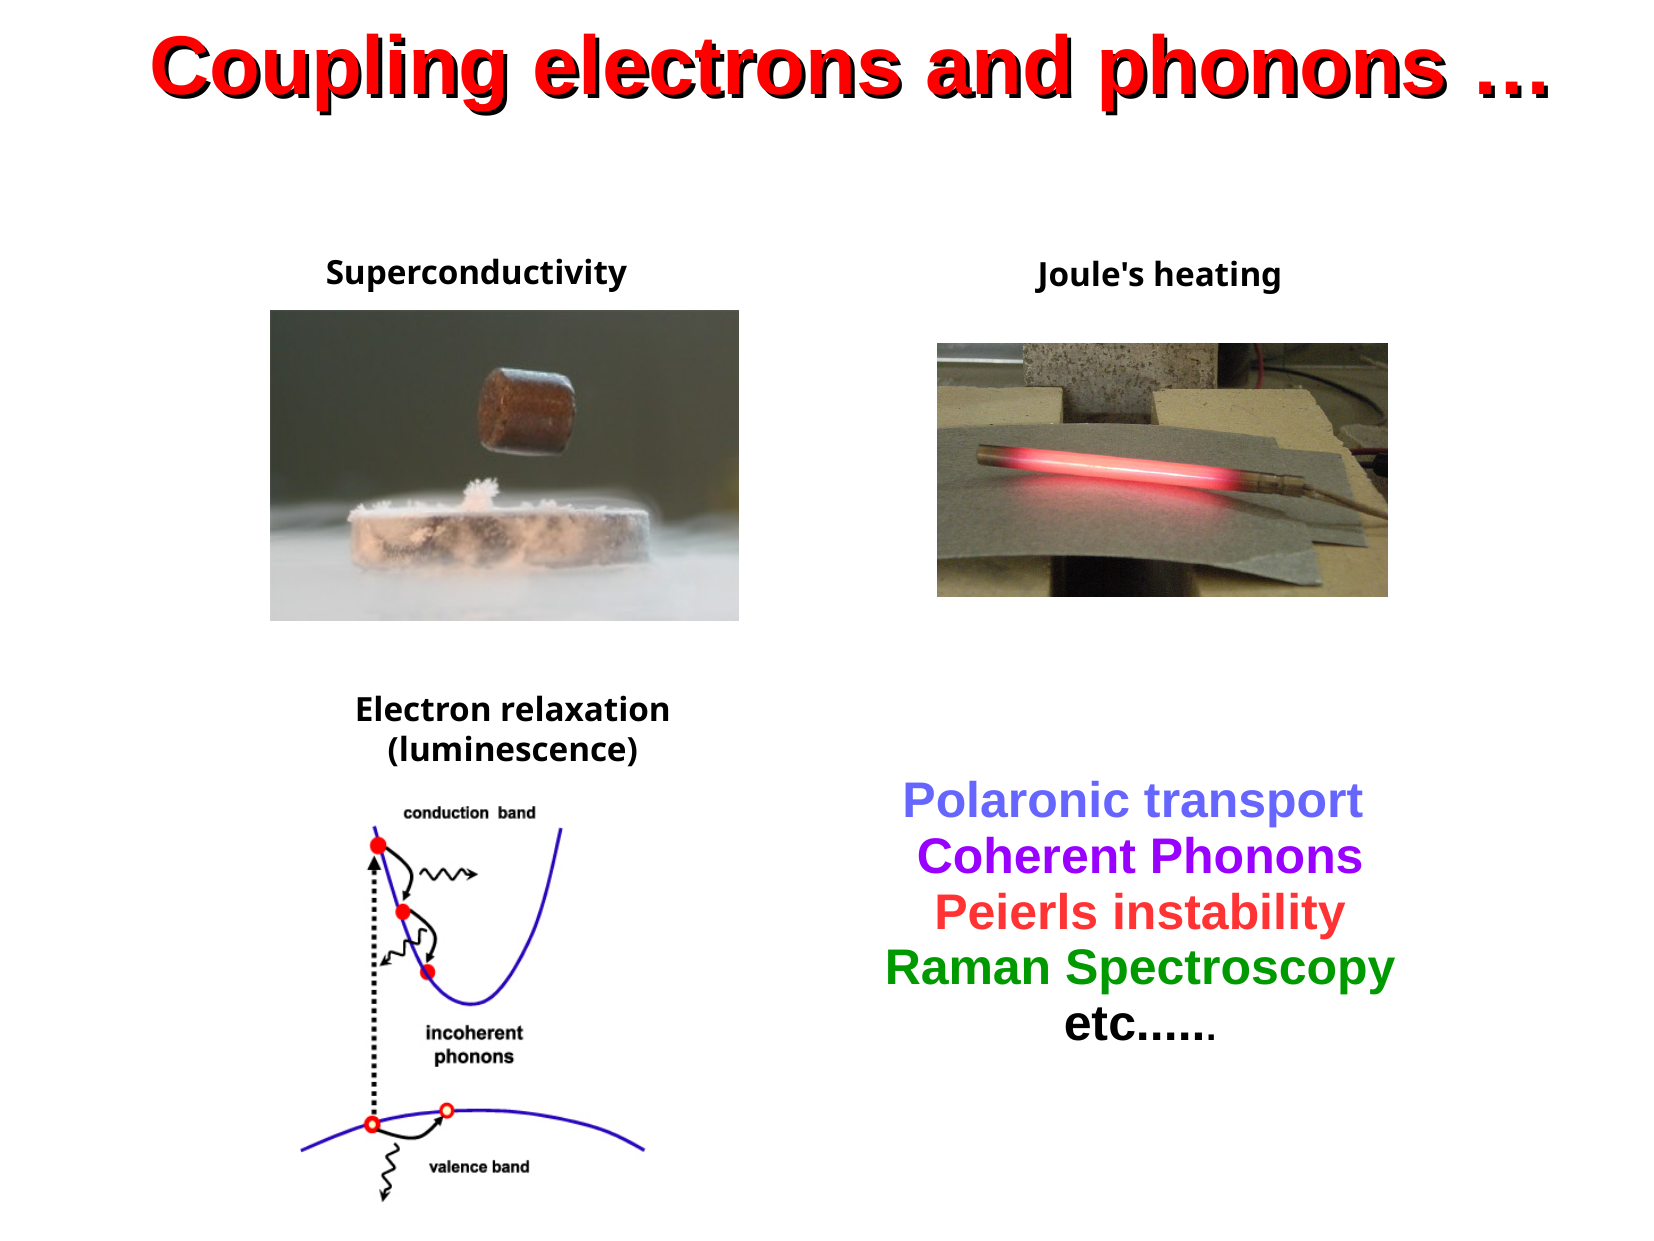

# Coupling electrons and phonons …
Superconductivity
Joule's heating
Electron relaxation
(luminescence)
Polaronic transport
Coherent Phonons
Peierls instability
Raman Spectroscopy
etc......